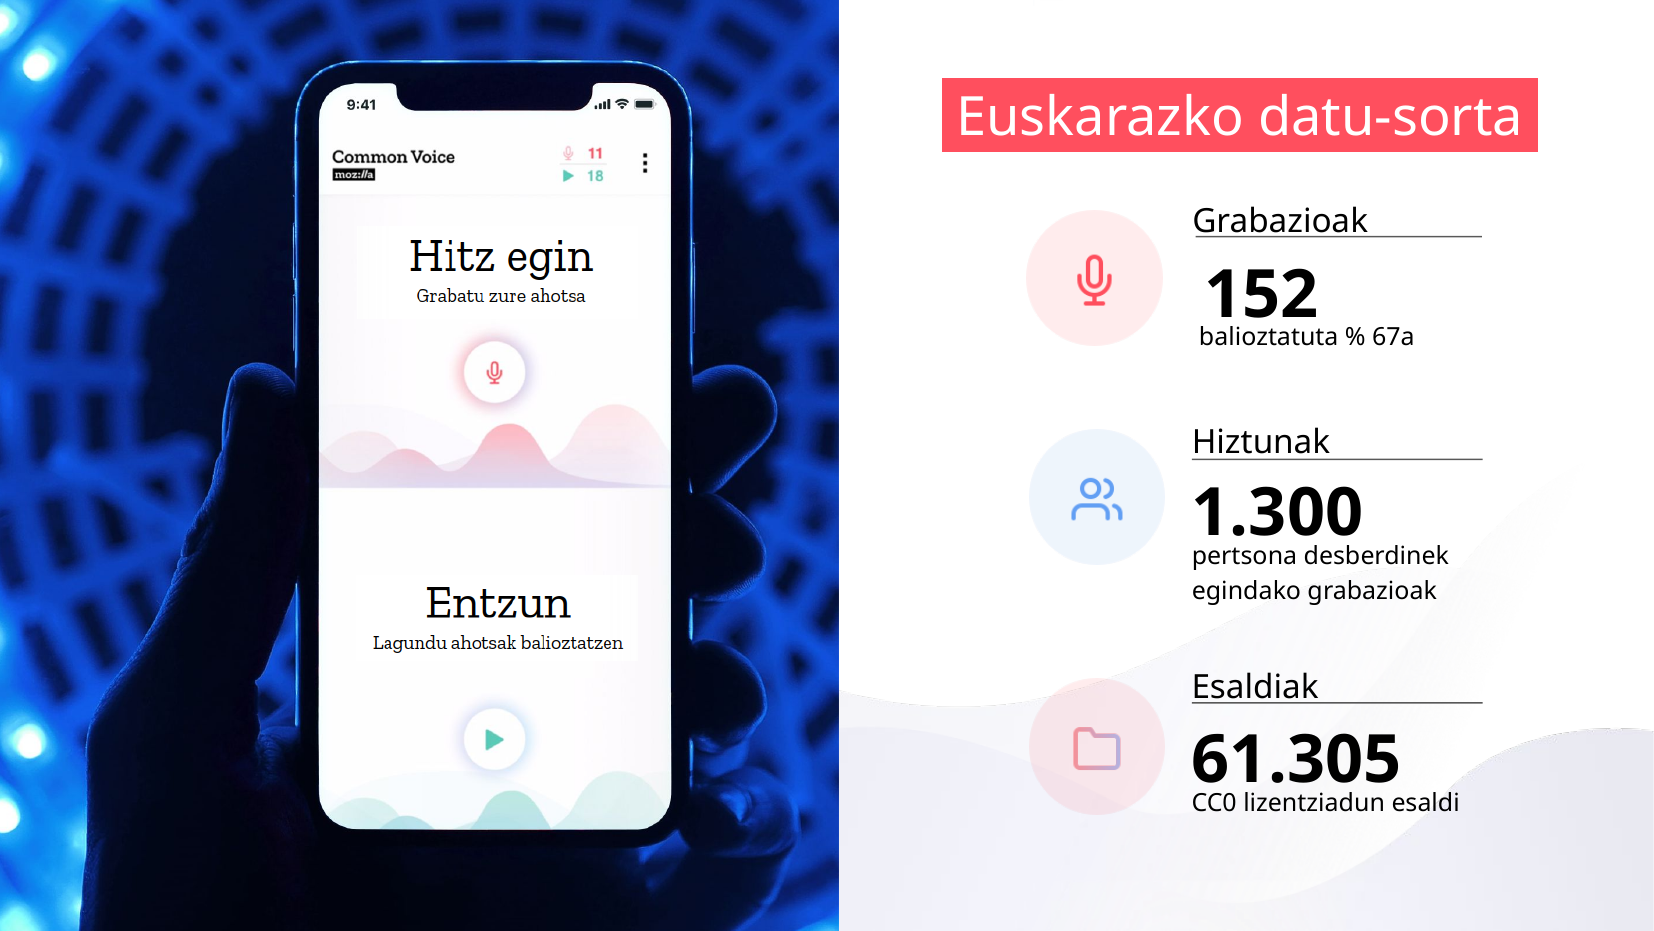

Euskarazko datu-sorta
# Grabazioak
152
balioztatuta % 67a
Hiztunak
1.300
pertsona desberdinek egindako grabazioak
Esaldiak
61.305
CC0 lizentziadun esaldi